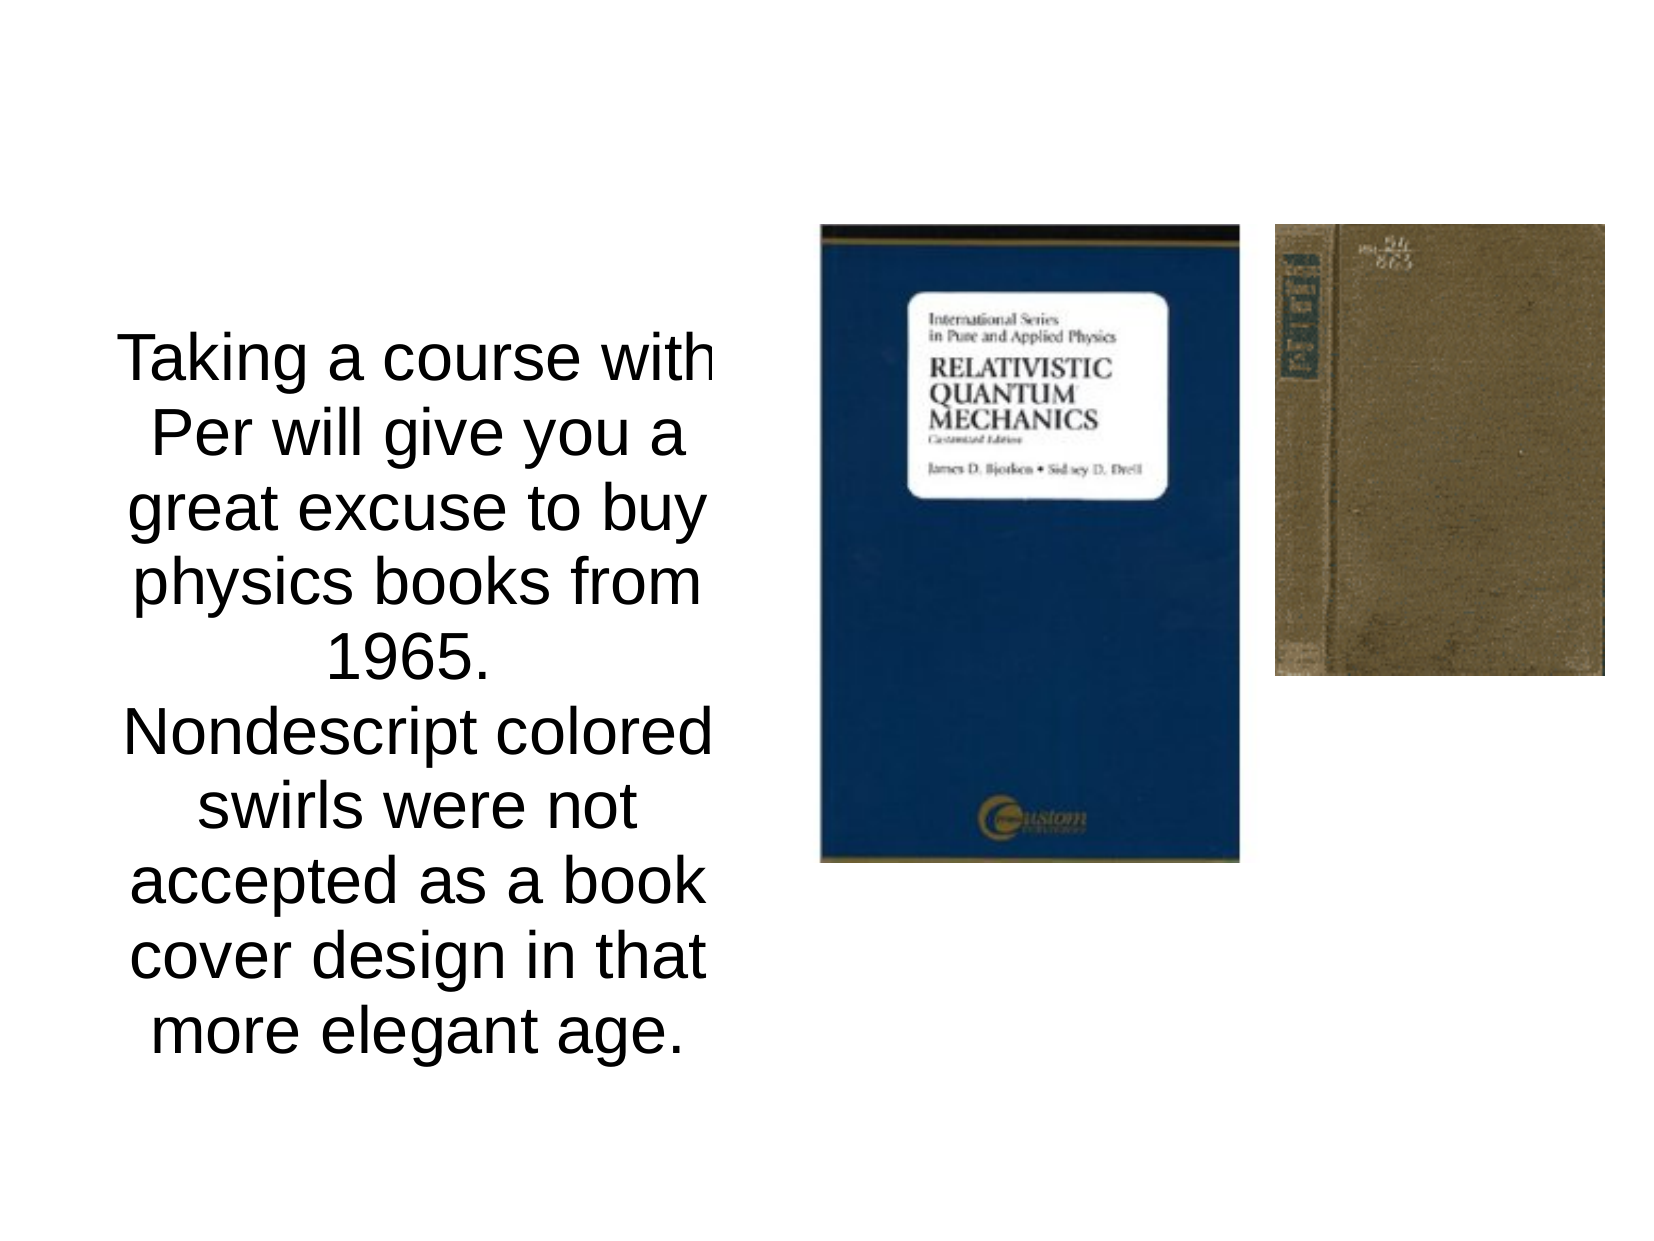

# Taking a course with Per will give you a great excuse to buy physics books from 1965.
Nondescript colored swirls were not accepted as a book cover design in that more elegant age.